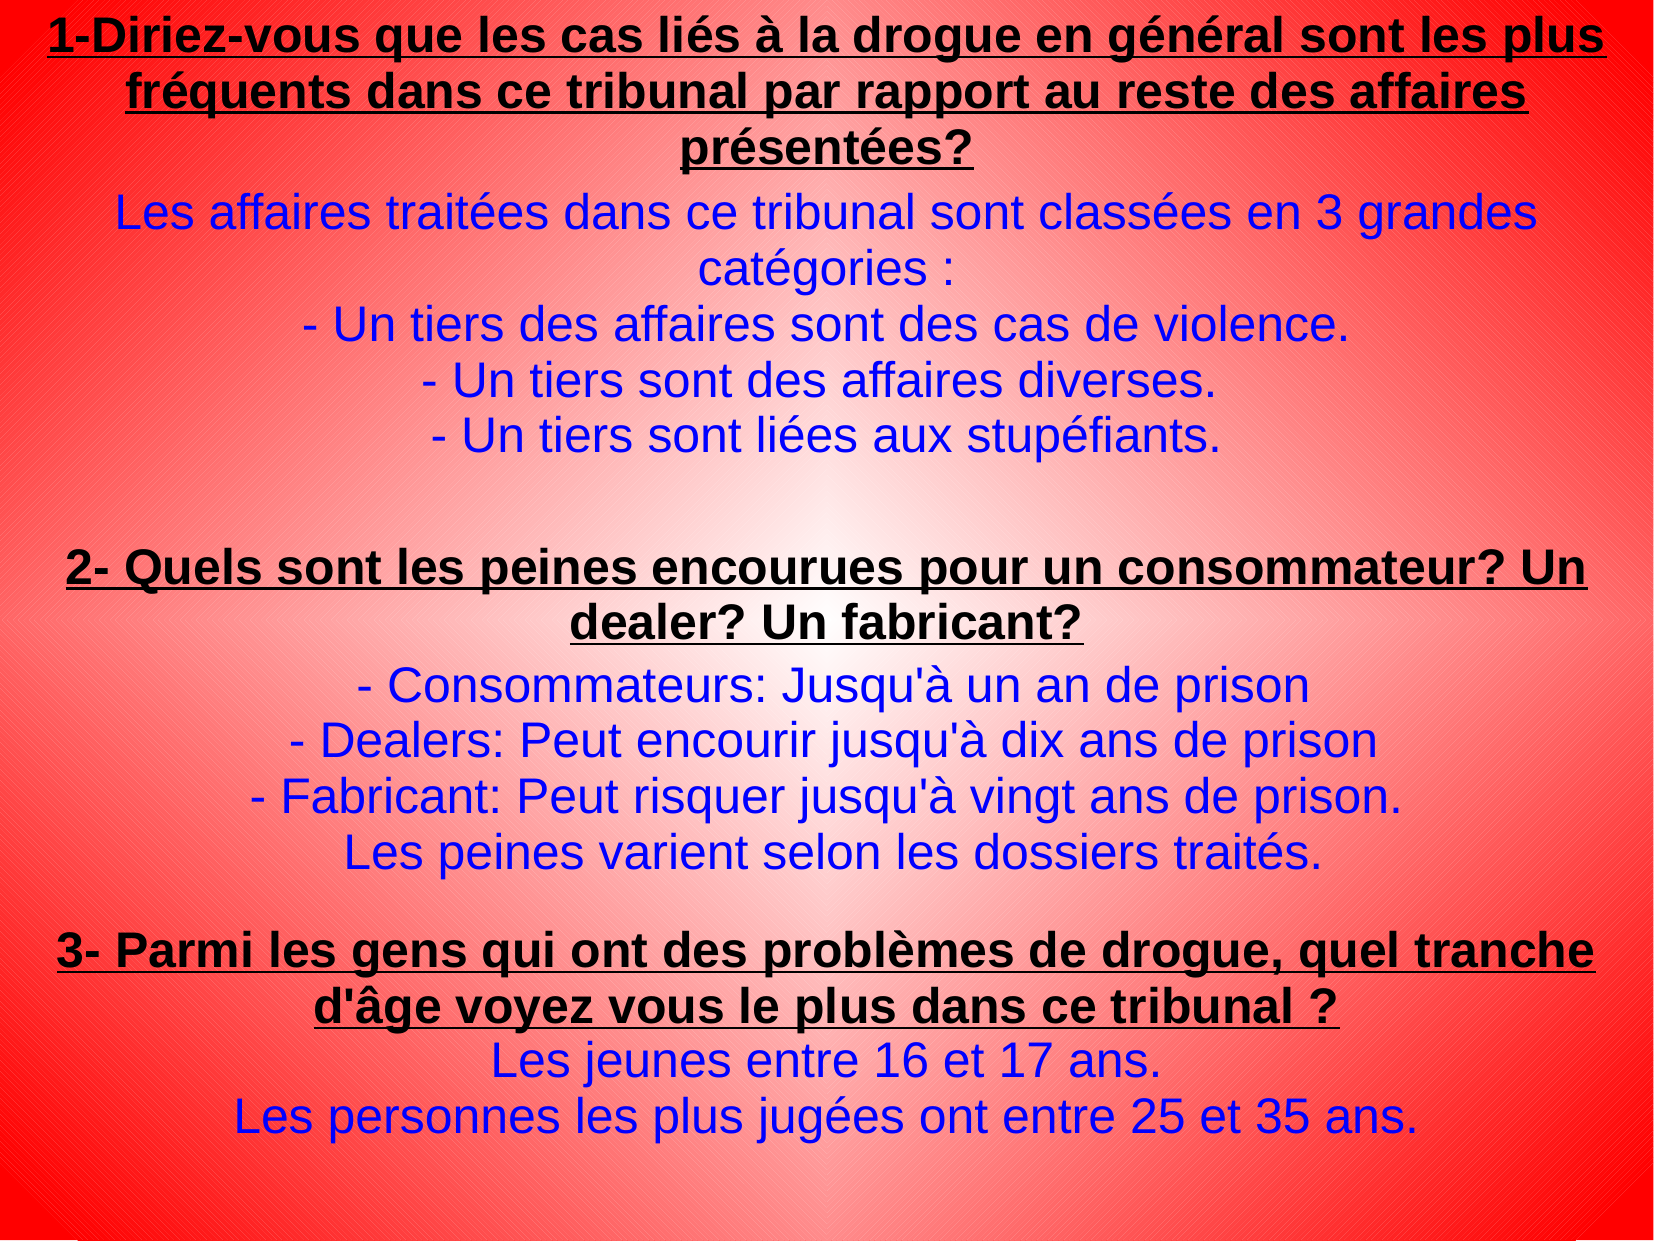

1-Diriez-vous que les cas liés à la drogue en général sont les plus fréquents dans ce tribunal par rapport au reste des affaires présentées?
Les affaires traitées dans ce tribunal sont classées en 3 grandes catégories :
- Un tiers des affaires sont des cas de violence.
- Un tiers sont des affaires diverses.
- Un tiers sont liées aux stupéfiants.
2- Quels sont les peines encourues pour un consommateur? Un dealer? Un fabricant?
 - Consommateurs: Jusqu'à un an de prison
 - Dealers: Peut encourir jusqu'à dix ans de prison
 - Fabricant: Peut risquer jusqu'à vingt ans de prison.
 Les peines varient selon les dossiers traités.
3- Parmi les gens qui ont des problèmes de drogue, quel tranche d'âge voyez vous le plus dans ce tribunal ?
 Les jeunes entre 16 et 17 ans.
Les personnes les plus jugées ont entre 25 et 35 ans.